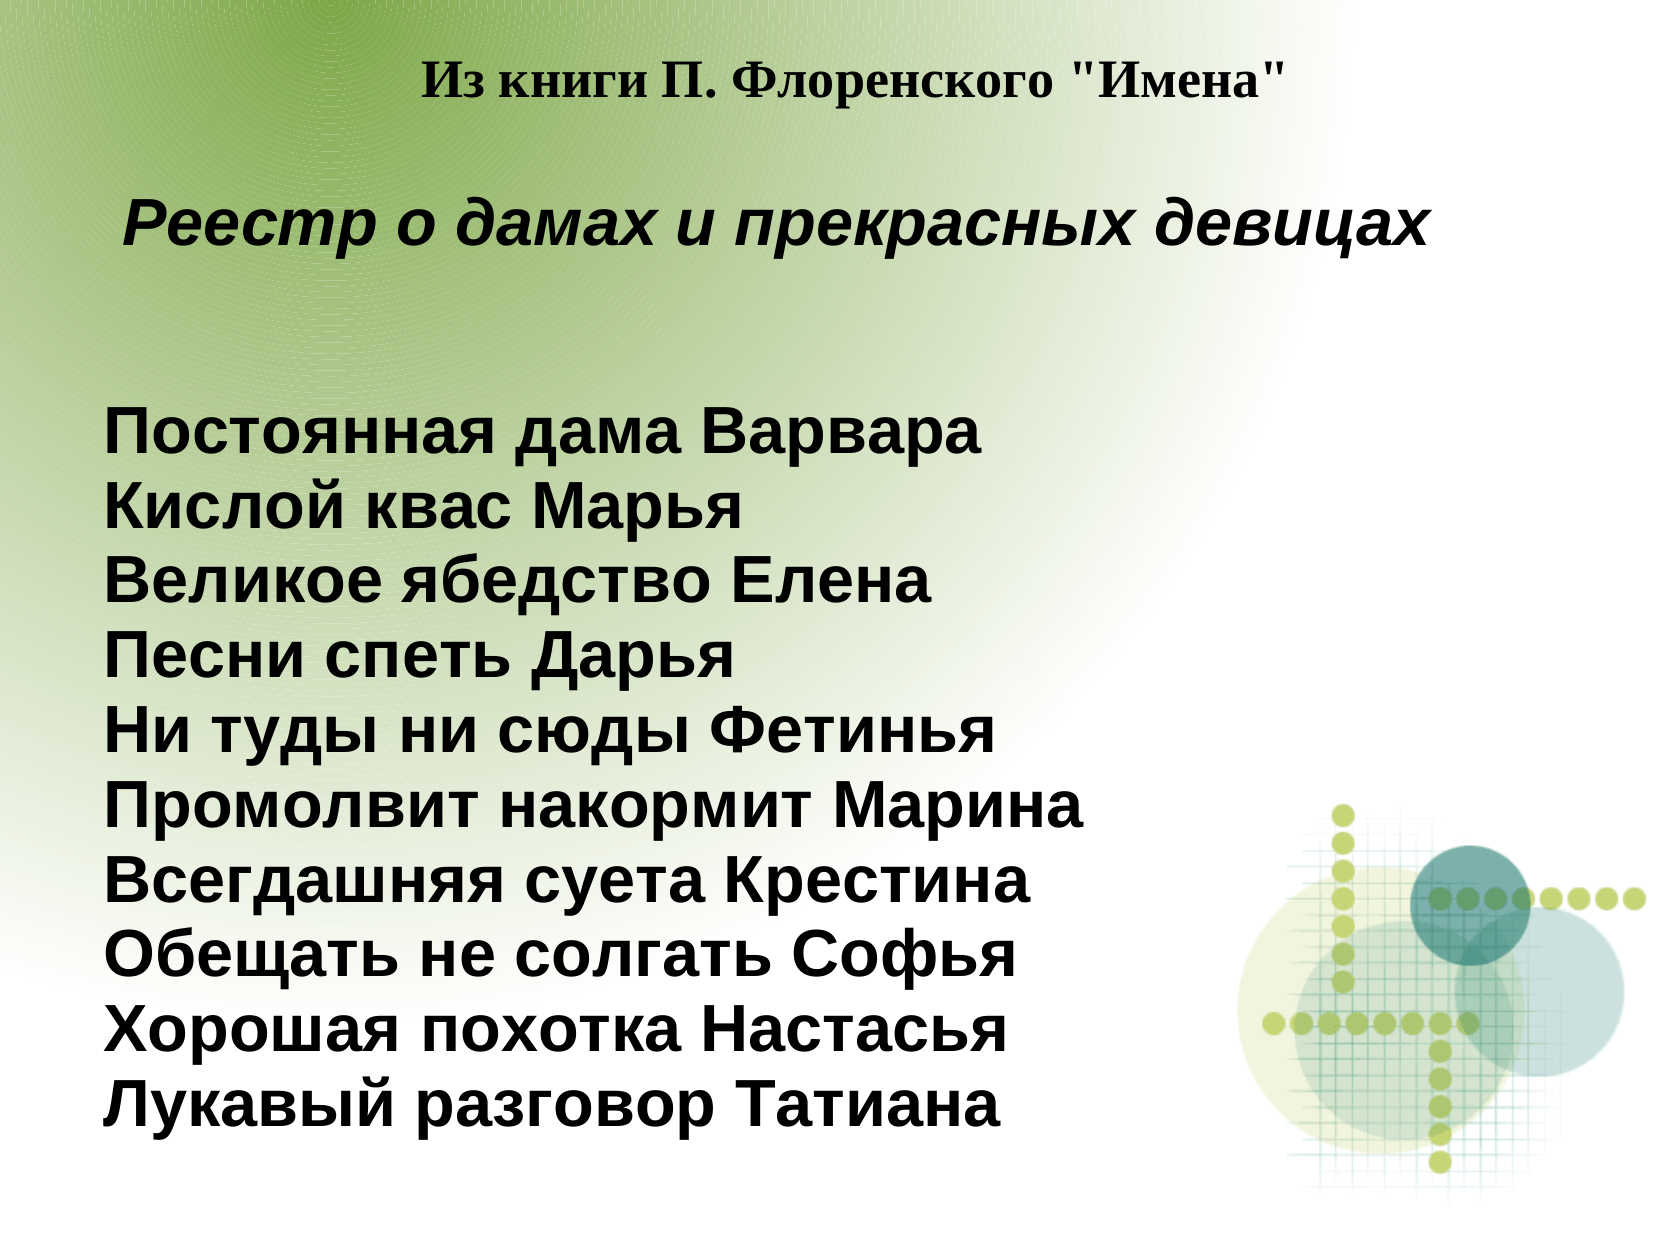

Из книги П. Флоренского "Имена"
 Реестр о дамах и прекрасных девицах
Постоянная дама Варвара
Кислой квас Марья
Великое ябедство Елена
Песни спеть Дарья
Ни туды ни сюды Фетинья
Промолвит накормит Марина
Всегдашняя суета Крестина
Обещать не солгать Софья
Хорошая похотка Настасья
Лукавый разговор Татиана